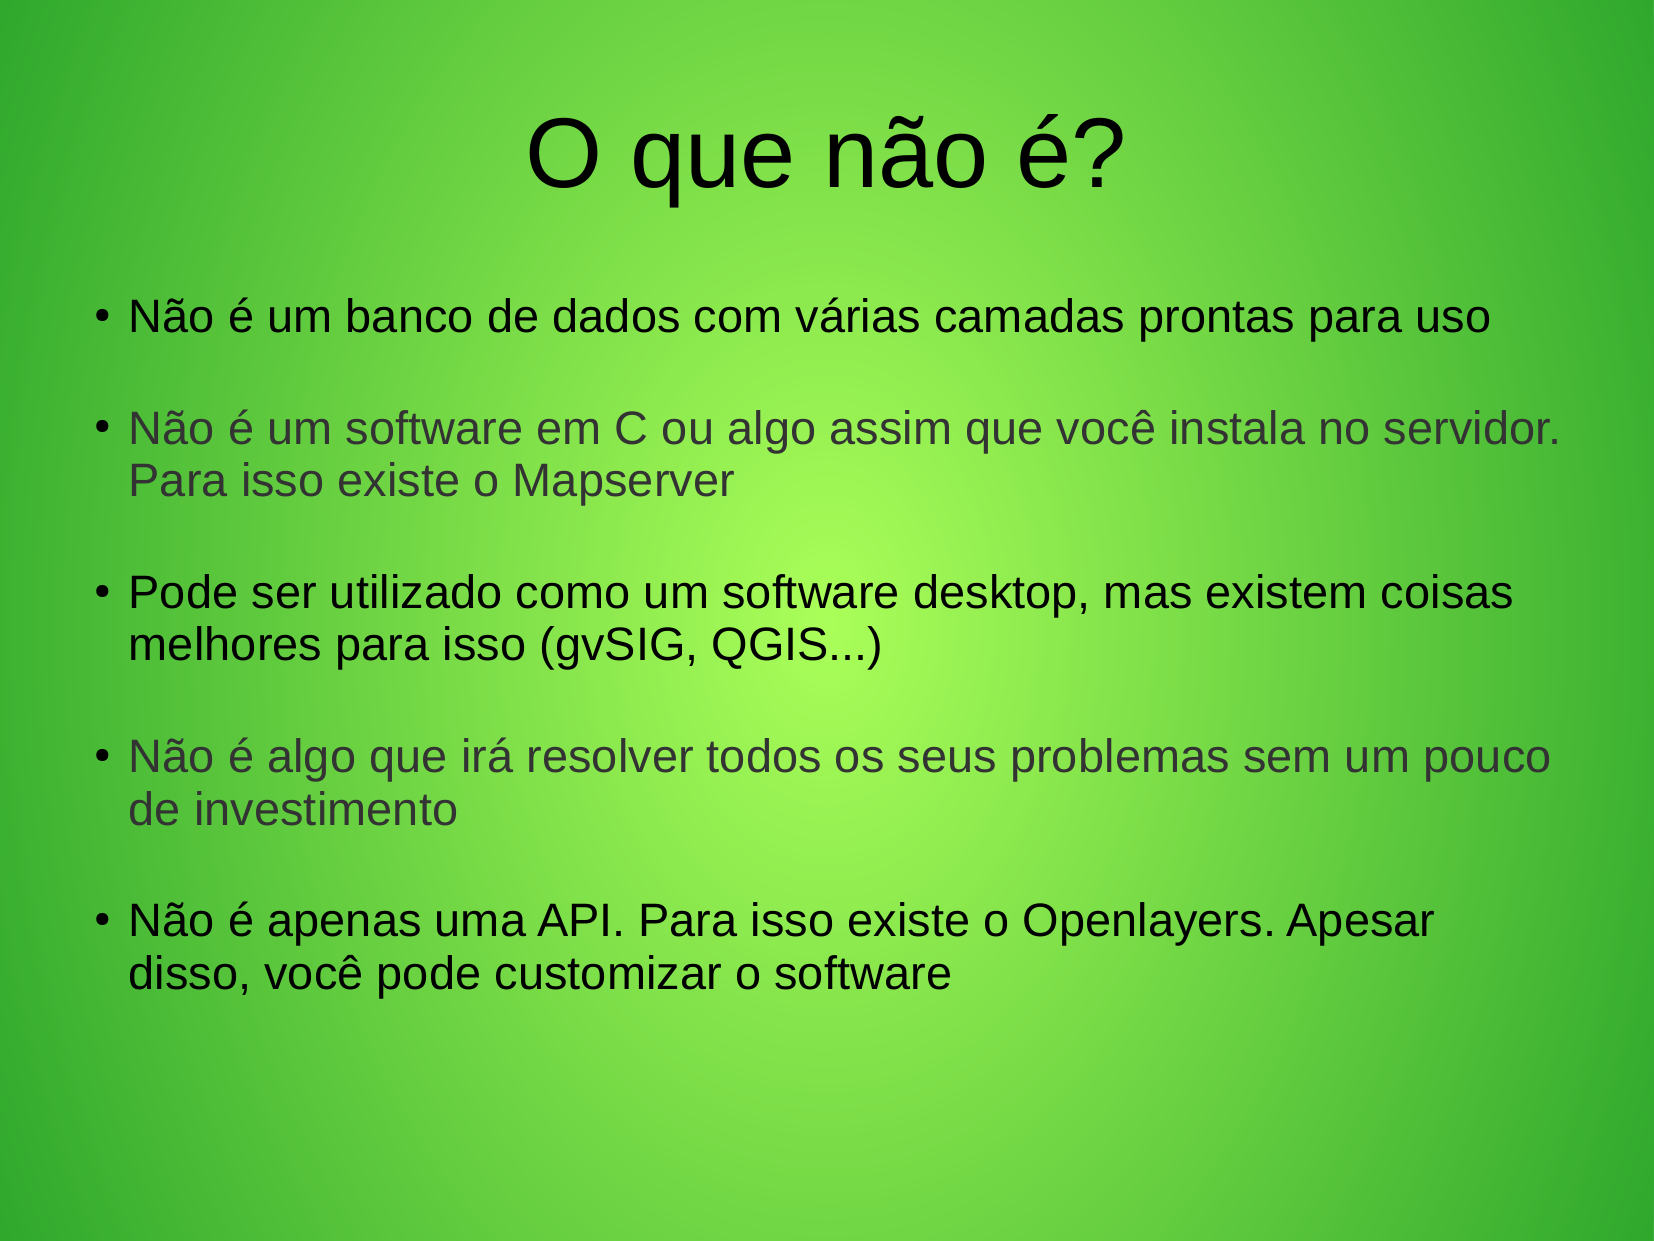

# O que não é?
Não é um banco de dados com várias camadas prontas para uso
Não é um software em C ou algo assim que você instala no servidor. Para isso existe o Mapserver
Pode ser utilizado como um software desktop, mas existem coisas melhores para isso (gvSIG, QGIS...)
Não é algo que irá resolver todos os seus problemas sem um pouco de investimento
Não é apenas uma API. Para isso existe o Openlayers. Apesar disso, você pode customizar o software